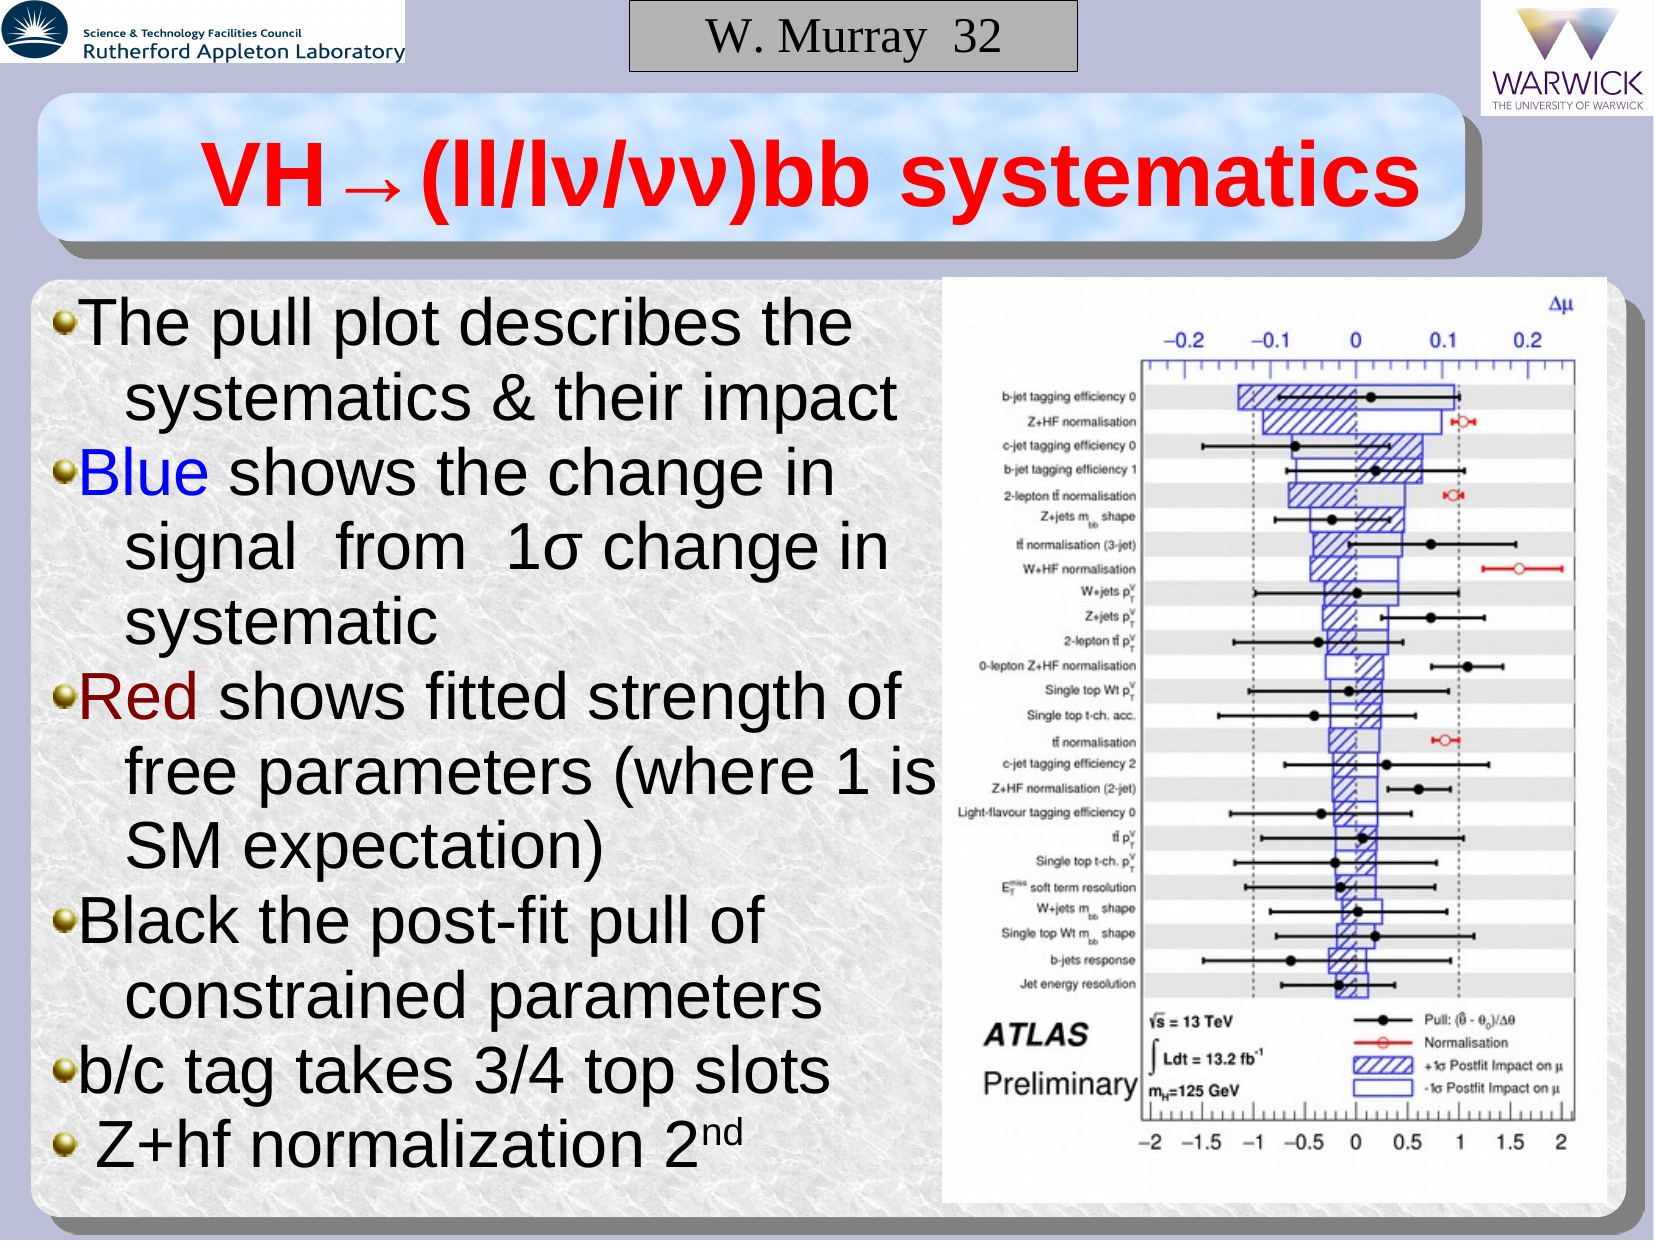

# VH→(ll/lν/νν)bb systematics
The pull plot describes the systematics & their impact
Blue shows the change in signal from 1σ change in systematic
Red shows fitted strength of free parameters (where 1 is SM expectation)
Black the post-fit pull of constrained parameters
b/c tag takes 3/4 top slots
 Z+hf normalization 2nd